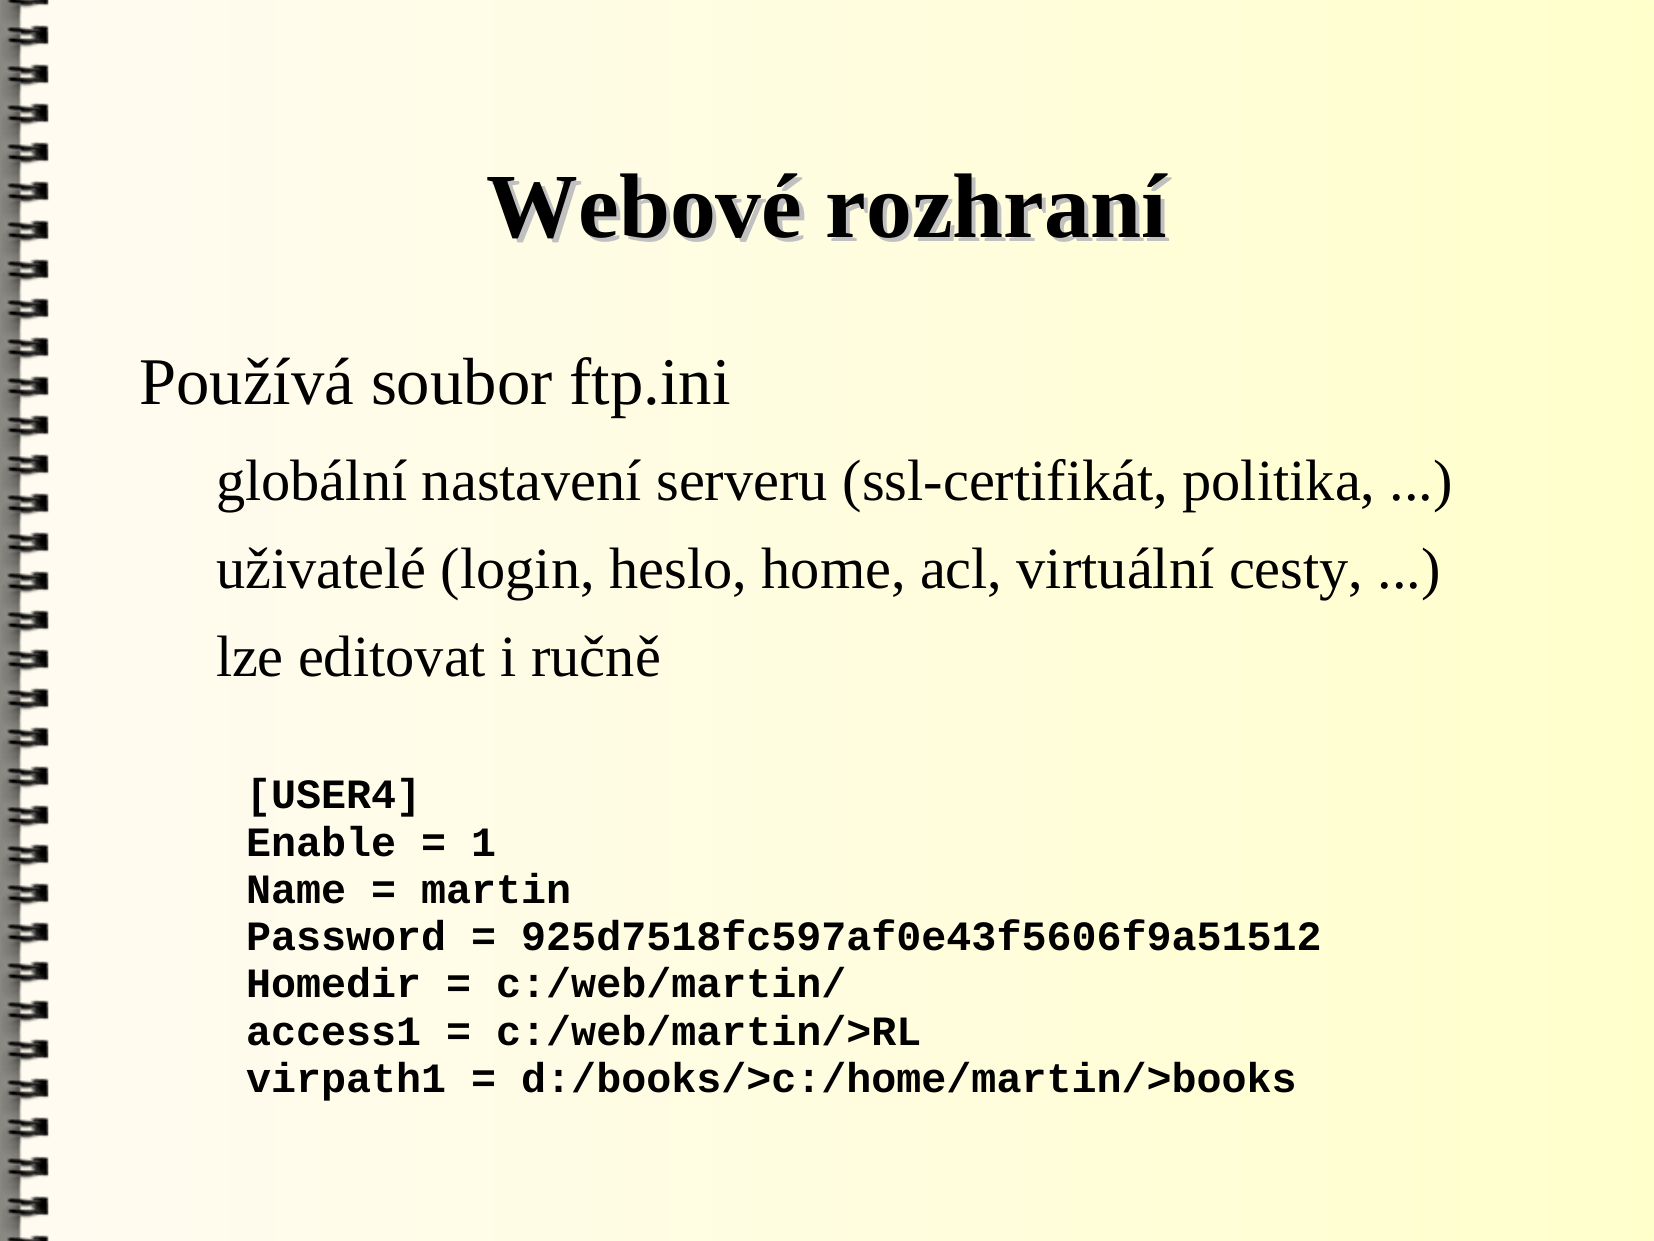

# Webové rozhraní
Používá soubor ftp.ini
globální nastavení serveru (ssl-certifikát, politika, ...)
uživatelé (login, heslo, home, acl, virtuální cesty, ...)
lze editovat i ručně
[USER4]
Enable = 1
Name = martin
Password = 925d7518fc597af0e43f5606f9a51512
Homedir = c:/web/martin/
access1 = c:/web/martin/>RL
virpath1 = d:/books/>c:/home/martin/>books